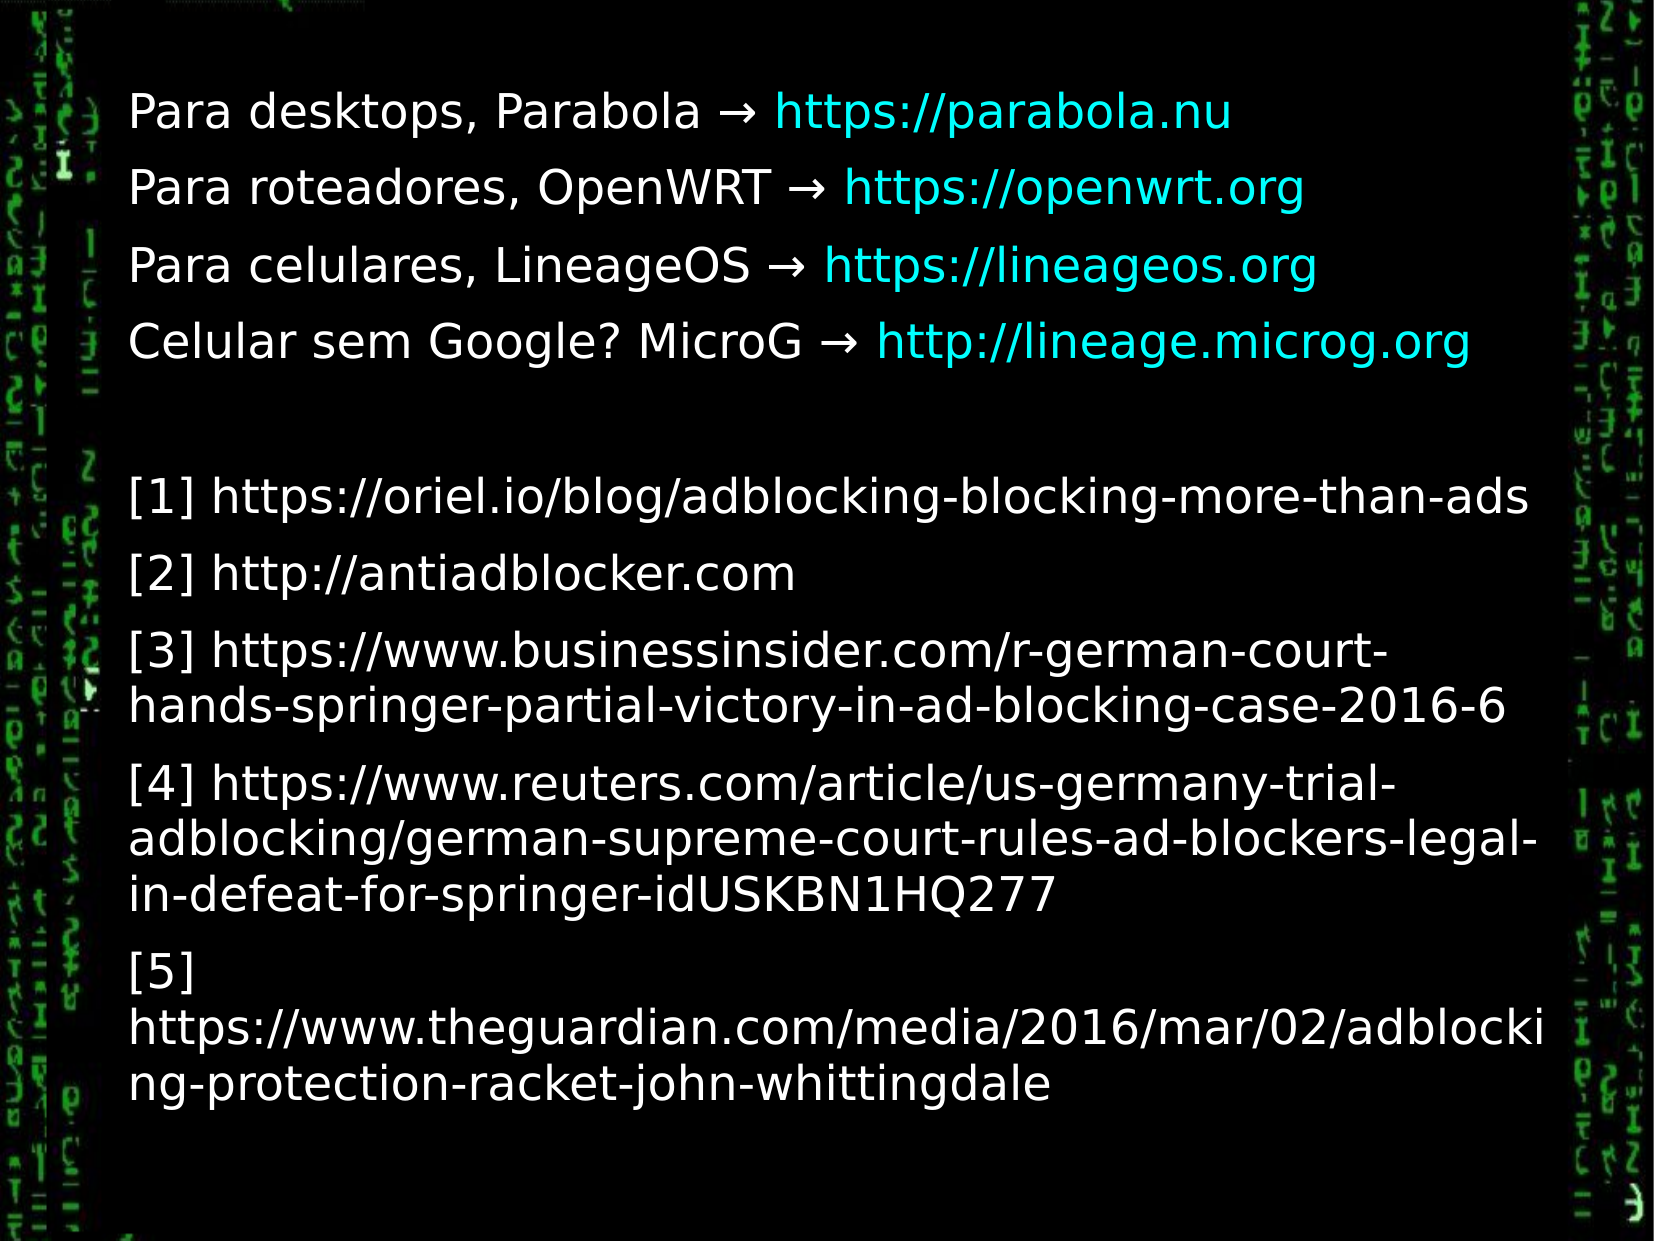

# Para desktops, Parabola → https://parabola.nu
Para roteadores, OpenWRT → https://openwrt.org
Para celulares, LineageOS → https://lineageos.org
Celular sem Google? MicroG → http://lineage.microg.org
[1] https://oriel.io/blog/adblocking-blocking-more-than-ads
[2] http://antiadblocker.com
[3] https://www.businessinsider.com/r-german-court-hands-springer-partial-victory-in-ad-blocking-case-2016-6
[4] https://www.reuters.com/article/us-germany-trial-adblocking/german-supreme-court-rules-ad-blockers-legal-in-defeat-for-springer-idUSKBN1HQ277
[5] https://www.theguardian.com/media/2016/mar/02/adblocking-protection-racket-john-whittingdale